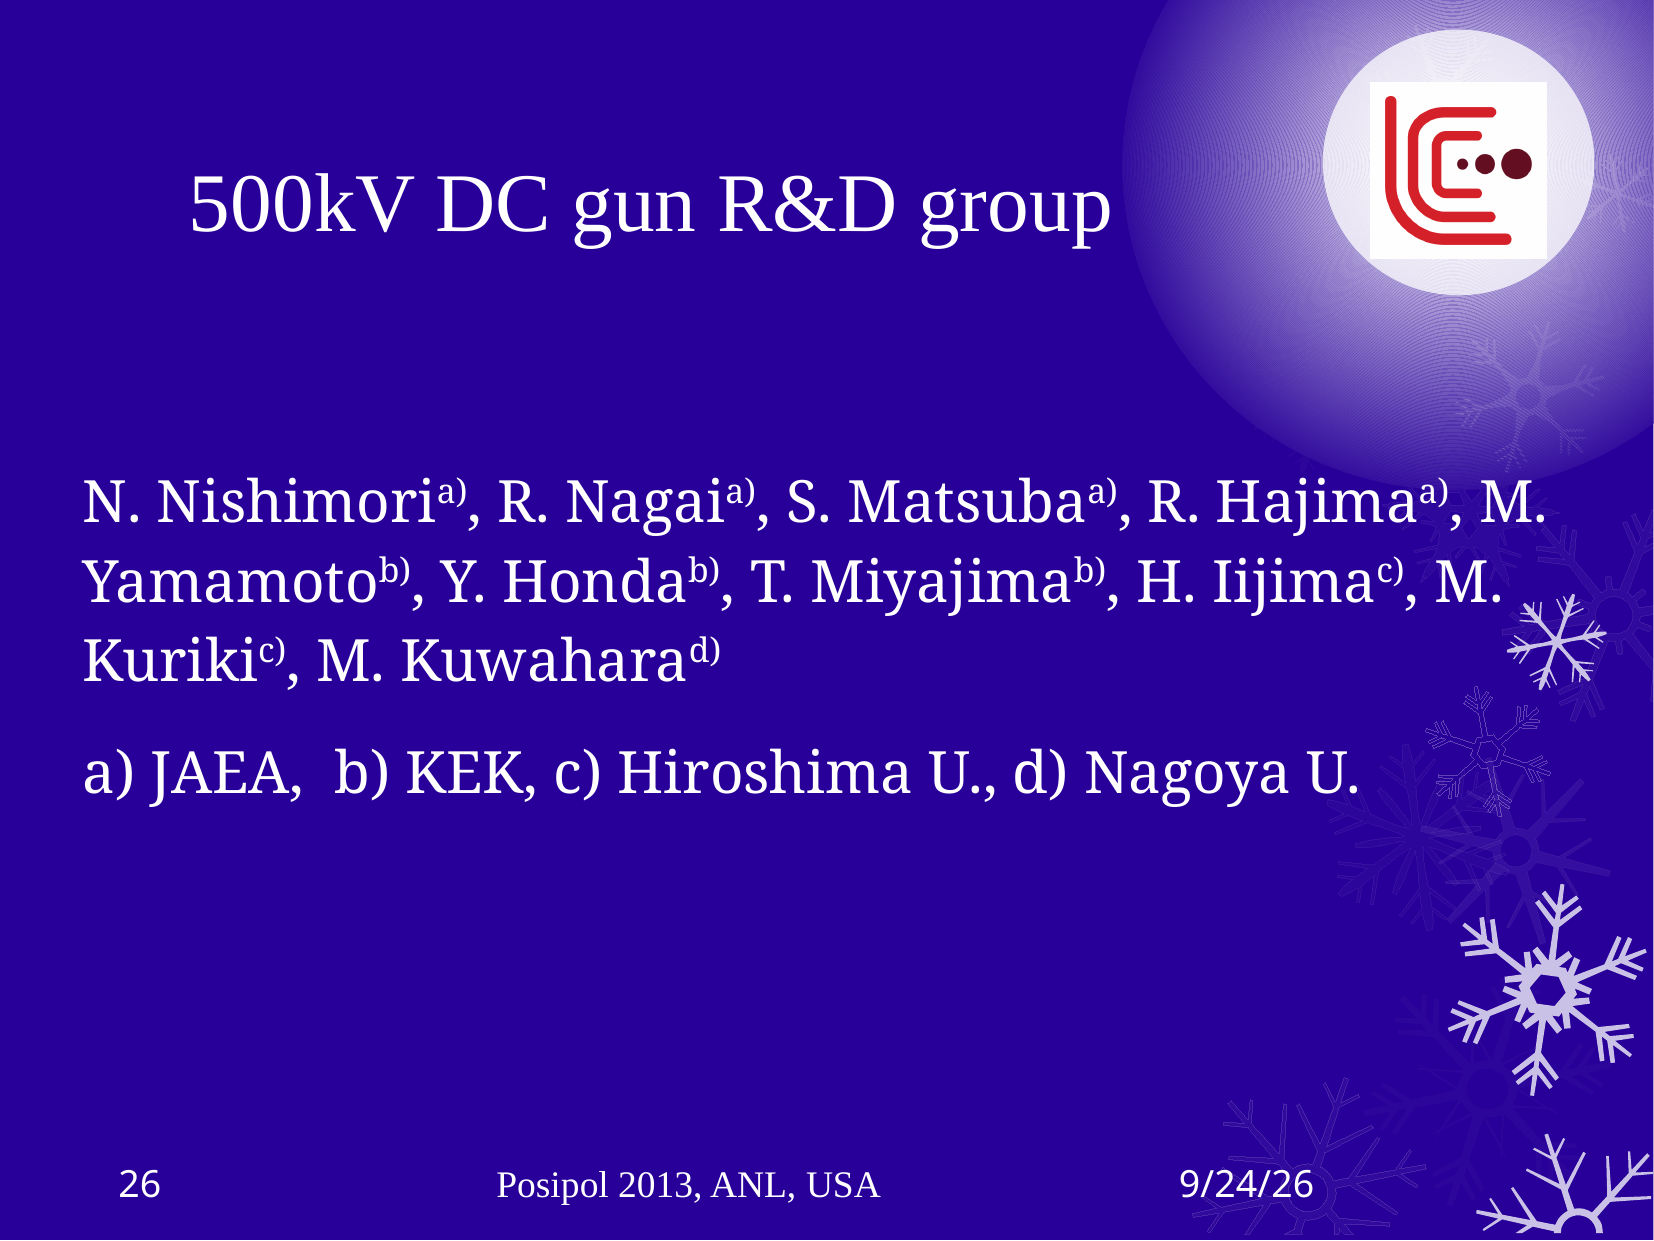

# 500kV DC gun R&D group
N. Nishimoria), R. Nagaia), S. Matsubaa), R. Hajimaa), M. Yamamotob), Y. Hondab), T. Miyajimab), H. Iijimac), M. Kurikic), M. Kuwaharad)
a) JAEA, b) KEK, c) Hiroshima U., d) Nagoya U.
26
2010/8/11